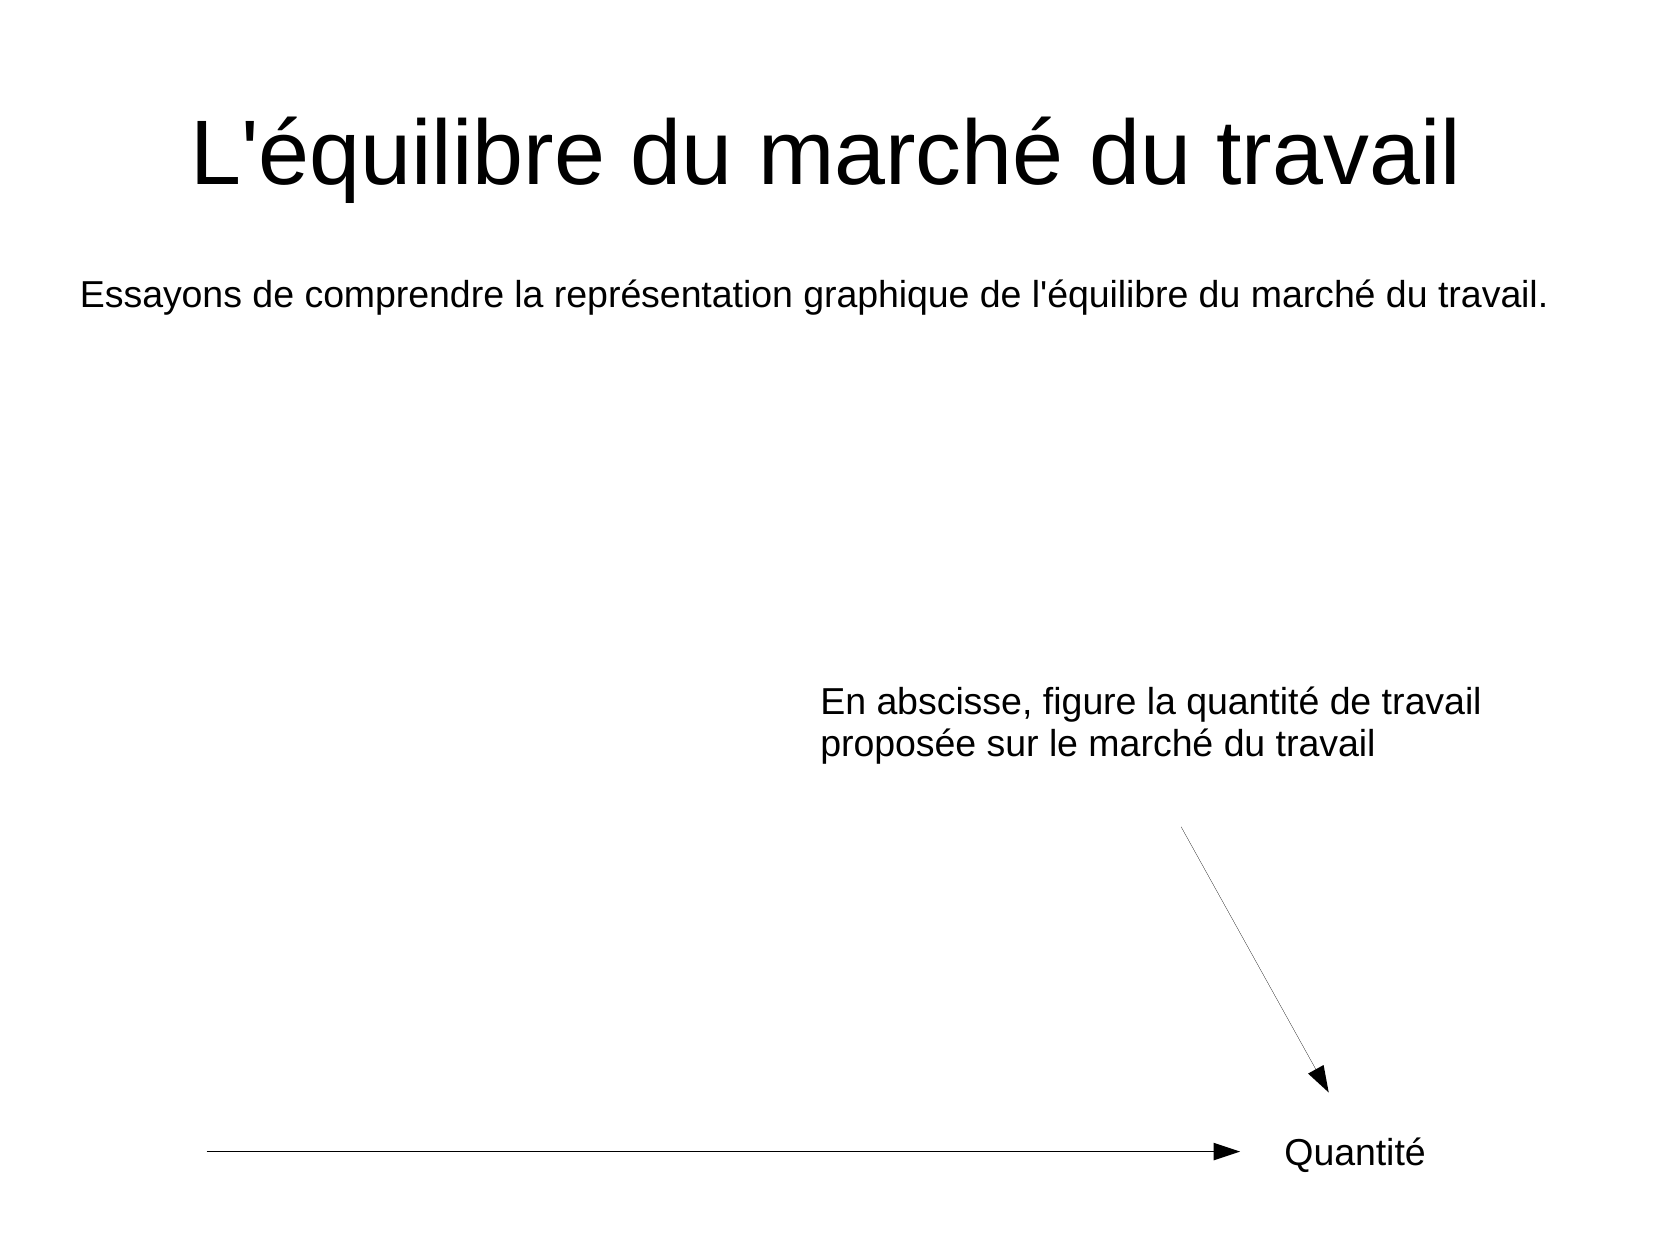

# L'équilibre du marché du travail
Essayons de comprendre la représentation graphique de l'équilibre du marché du travail.
En abscisse, figure la quantité de travail
proposée sur le marché du travail
Quantité